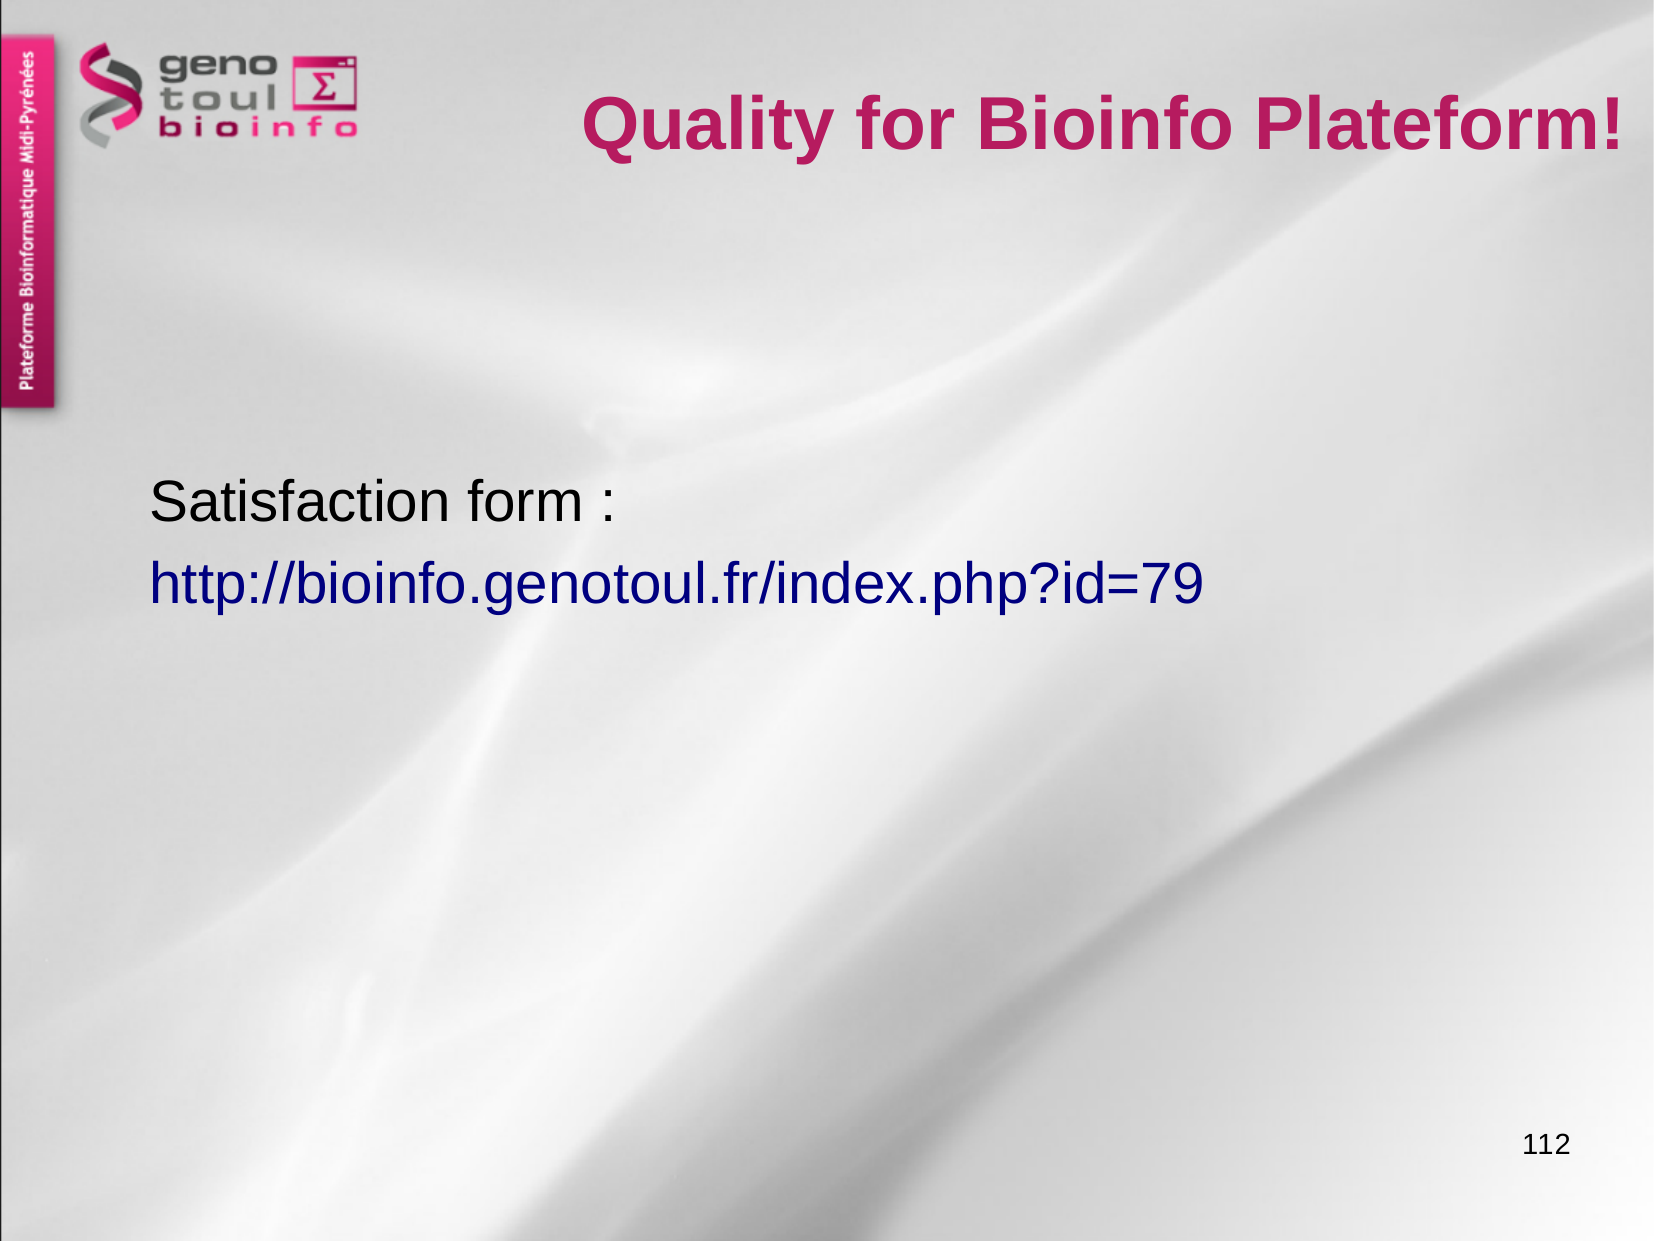

# Quality for Bioinfo Plateform!
Satisfaction form :
http://bioinfo.genotoul.fr/index.php?id=79